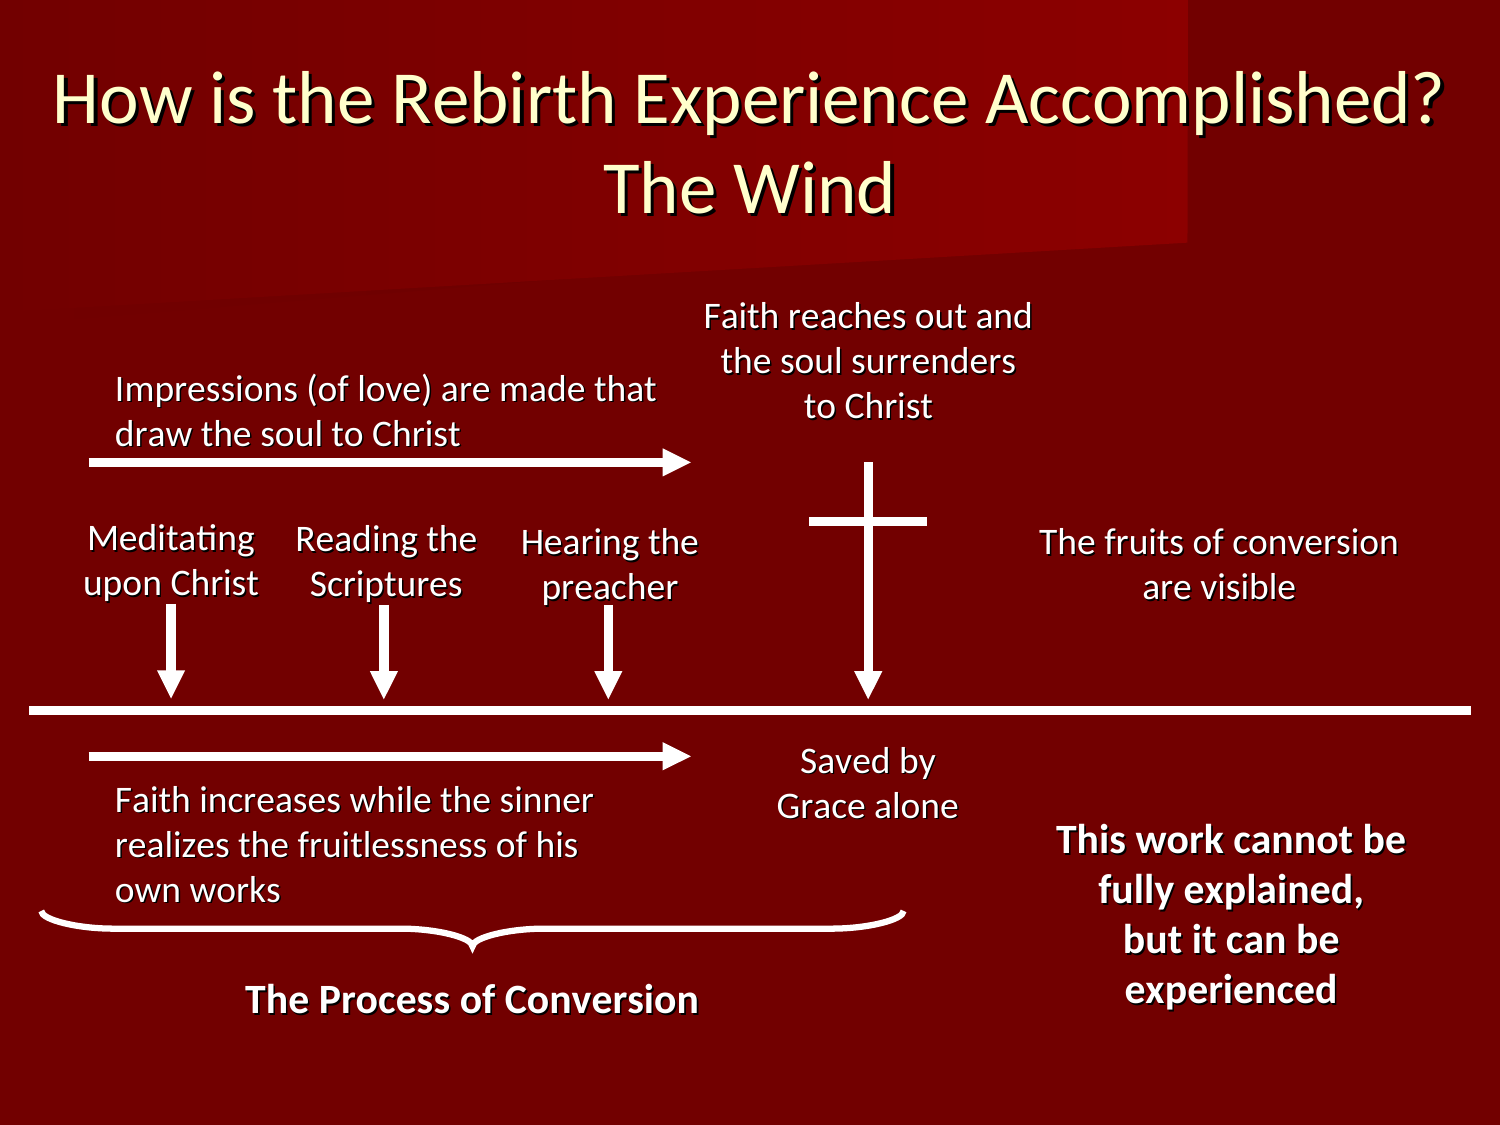

# How is the Rebirth Experience Accomplished? The Wind
Faith reaches out and the soul surrenders to Christ
Impressions (of love) are made that draw the soul to Christ
Meditating upon Christ
Reading the Scriptures
Hearing the preacher
The fruits of conversion
are visible
Saved by Grace alone
Faith increases while the sinner realizes the fruitlessness of his own works
This work cannot be
fully explained,
but it can be experienced
The Process of Conversion